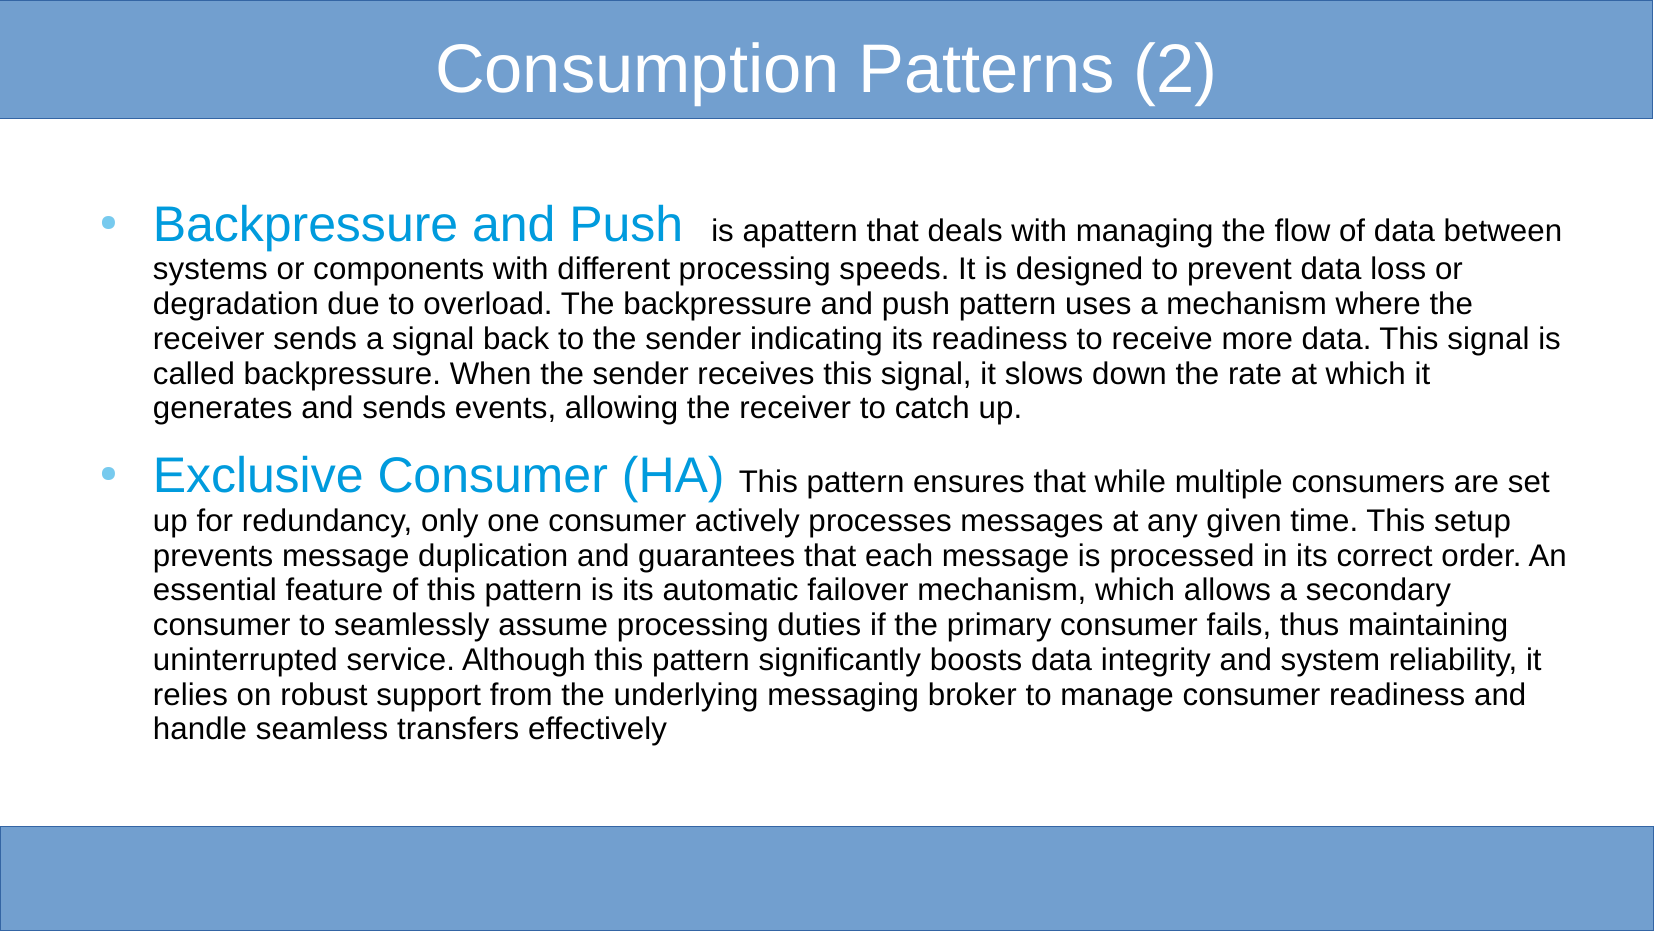

# Consumption Patterns (2)
Backpressure and Push is apattern that deals with managing the flow of data between systems or components with different processing speeds. It is designed to prevent data loss or degradation due to overload. The backpressure and push pattern uses a mechanism where the receiver sends a signal back to the sender indicating its readiness to receive more data. This signal is called backpressure. When the sender receives this signal, it slows down the rate at which it generates and sends events, allowing the receiver to catch up.
Exclusive Consumer (HA) This pattern ensures that while multiple consumers are set up for redundancy, only one consumer actively processes messages at any given time. This setup prevents message duplication and guarantees that each message is processed in its correct order. An essential feature of this pattern is its automatic failover mechanism, which allows a secondary consumer to seamlessly assume processing duties if the primary consumer fails, thus maintaining uninterrupted service. Although this pattern significantly boosts data integrity and system reliability, it relies on robust support from the underlying messaging broker to manage consumer readiness and handle seamless transfers effectively